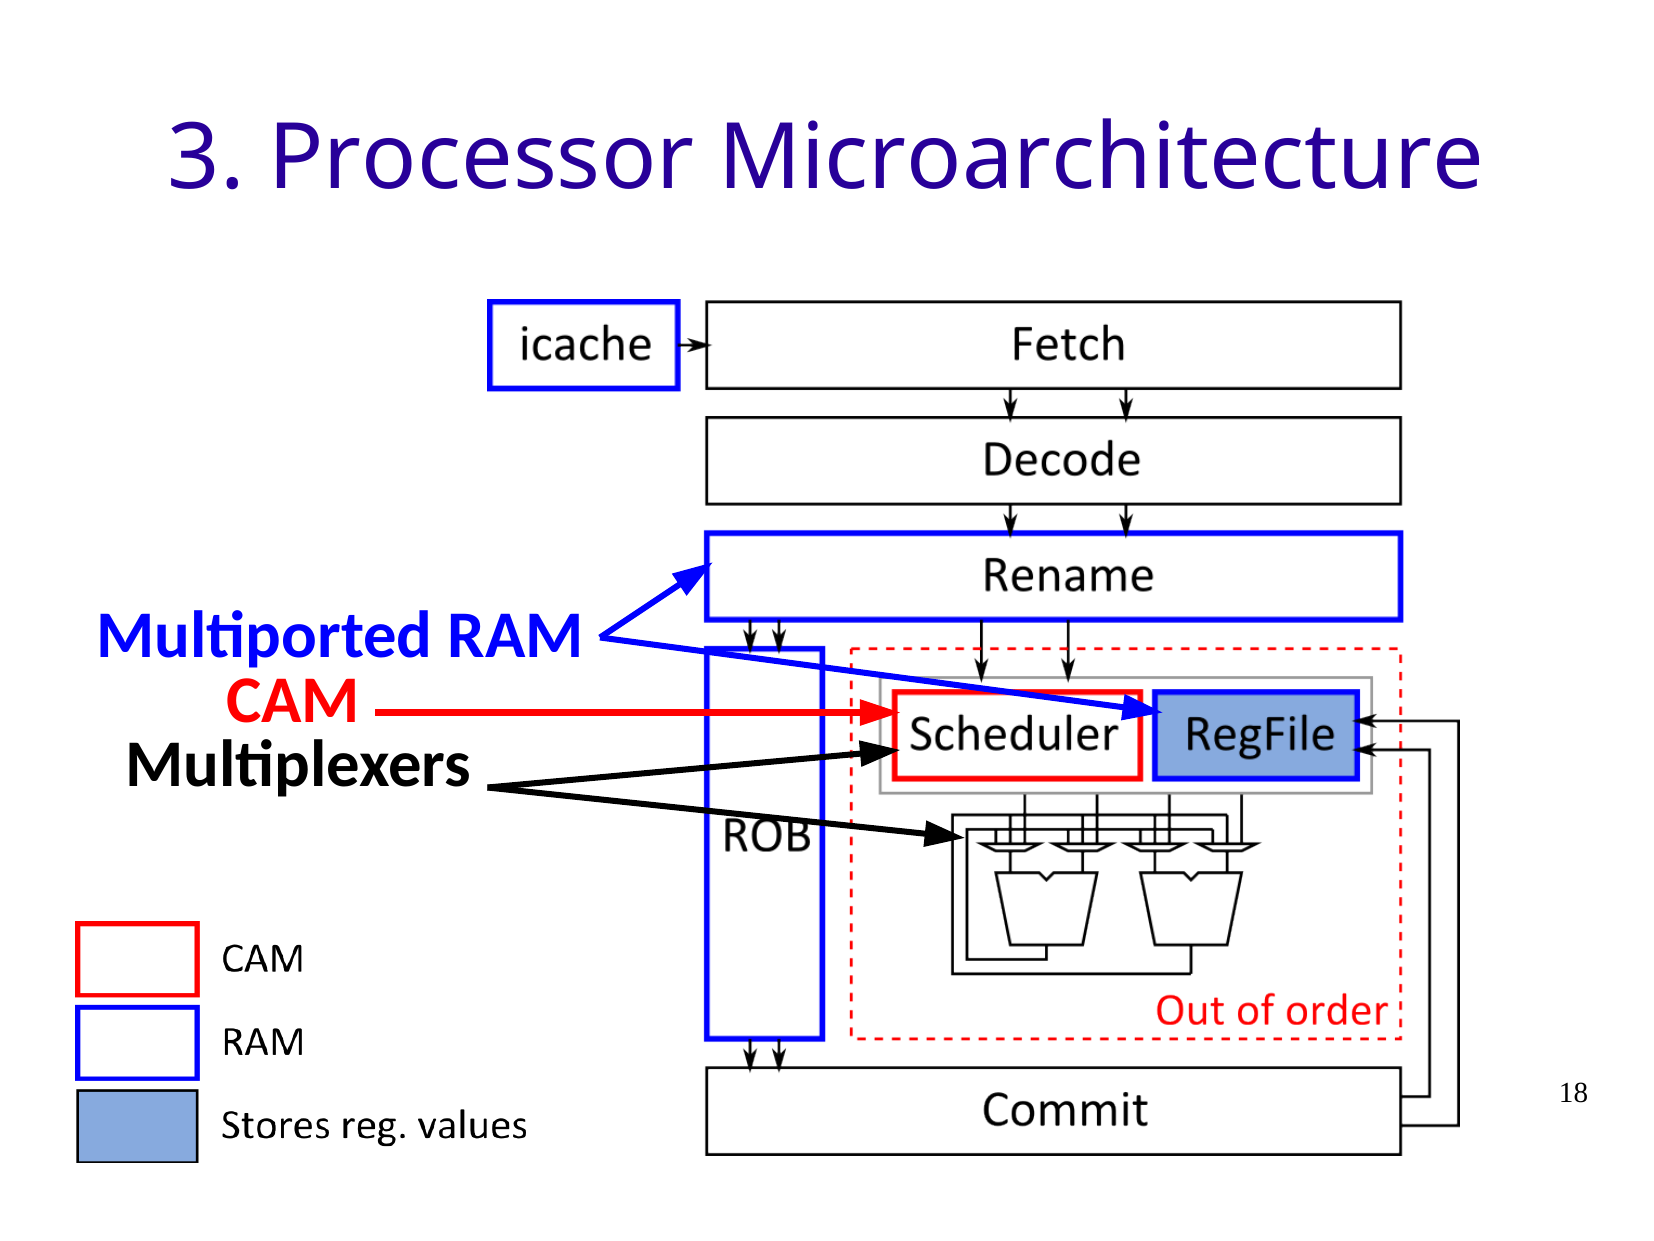

# 3. Processor Microarchitecture
Multiported RAM
CAM
Multiplexers
18